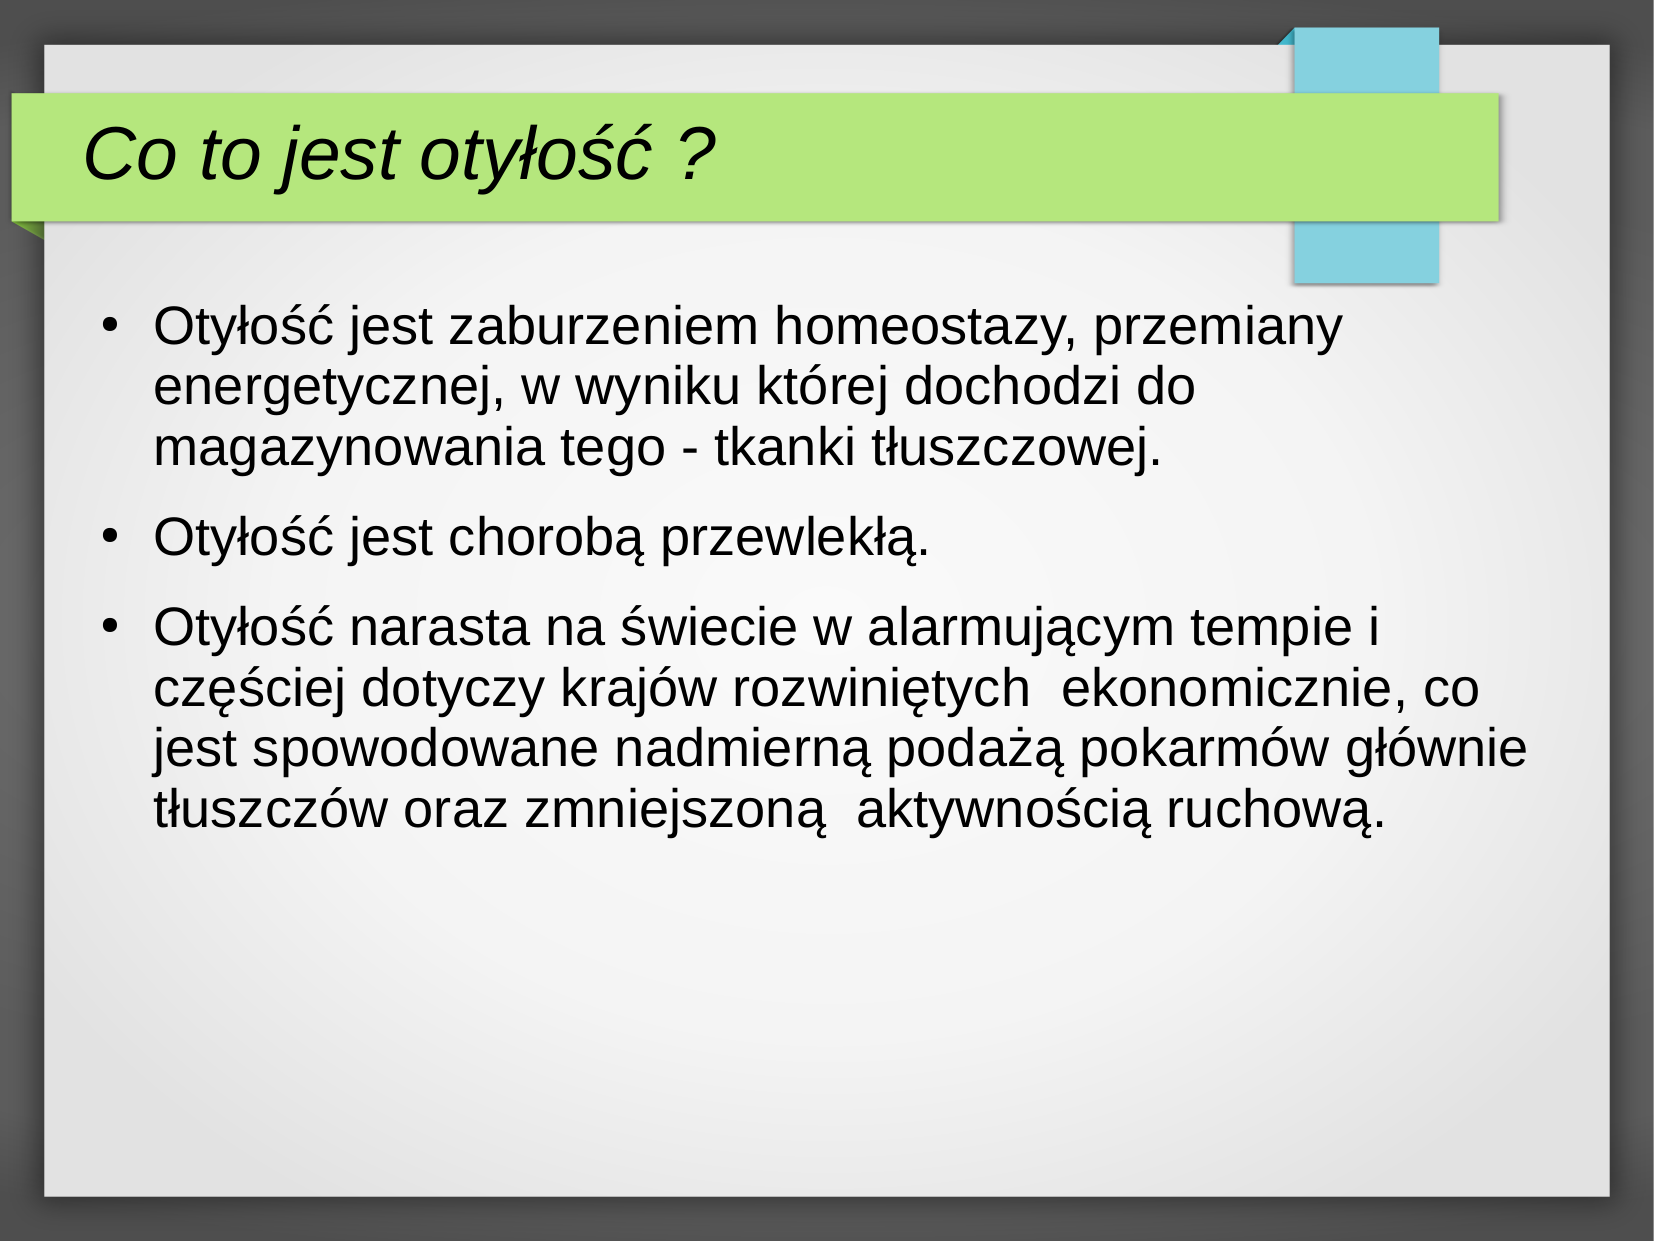

# Co to jest otyłość ?
Otyłość jest zaburzeniem homeostazy, przemiany energetycznej, w wyniku której dochodzi do magazynowania tego - tkanki tłuszczowej.
Otyłość jest chorobą przewlekłą.
Otyłość narasta na świecie w alarmującym tempie i częściej dotyczy krajów rozwiniętych ekonomicznie, co jest spowodowane nadmierną podażą pokarmów głównie tłuszczów oraz zmniejszoną aktywnością ruchową.